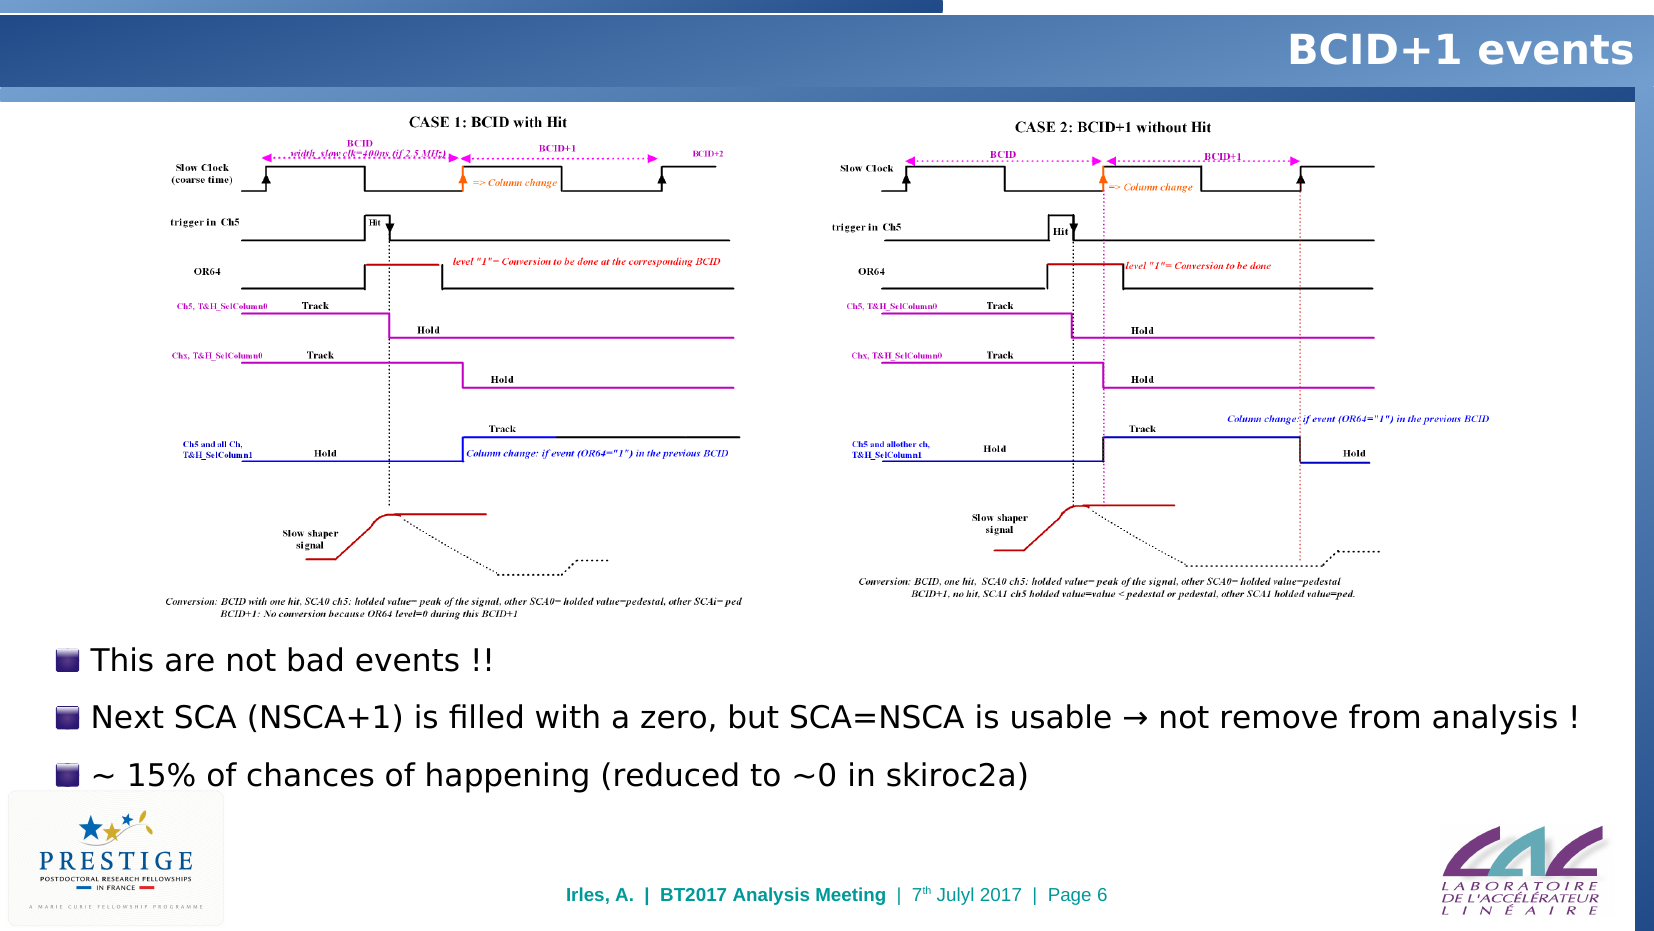

# BCID+1 events
This are not bad events !!
Next SCA (NSCA+1) is filled with a zero, but SCA=NSCA is usable → not remove from analysis !
~ 15% of chances of happening (reduced to ~0 in skiroc2a)